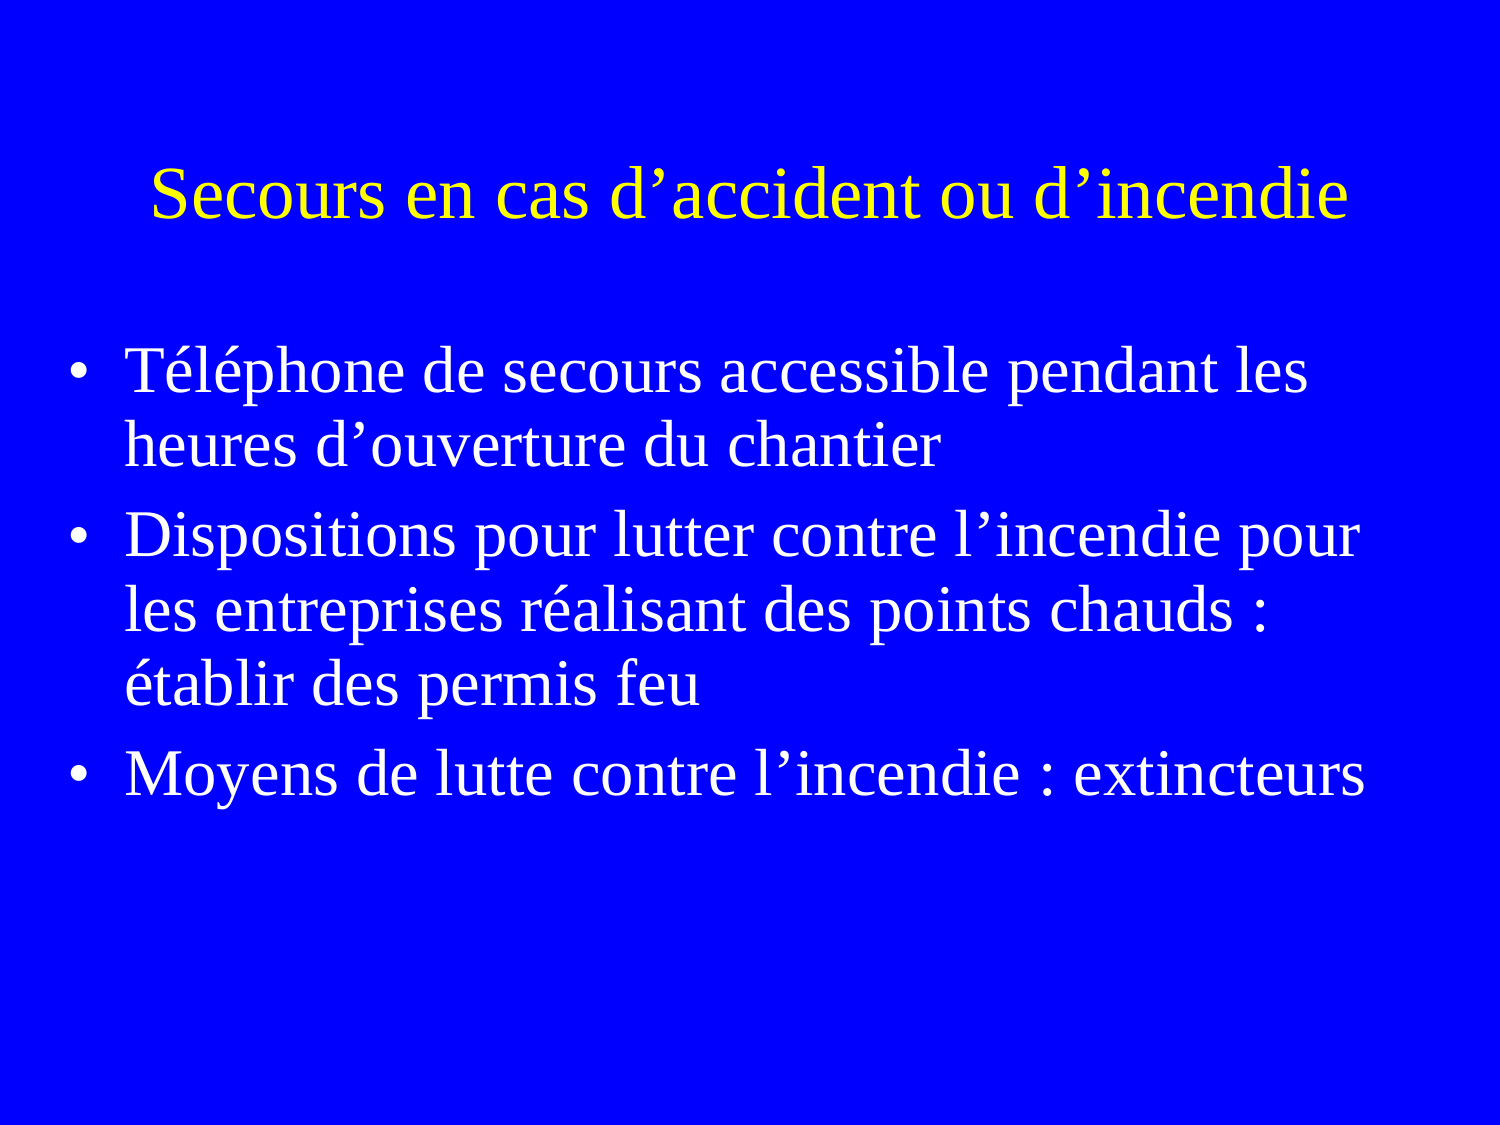

# Secours en cas d’accident ou d’incendie
Téléphone de secours accessible pendant les heures d’ouverture du chantier
Dispositions pour lutter contre l’incendie pour les entreprises réalisant des points chauds : établir des permis feu
Moyens de lutte contre l’incendie : extincteurs